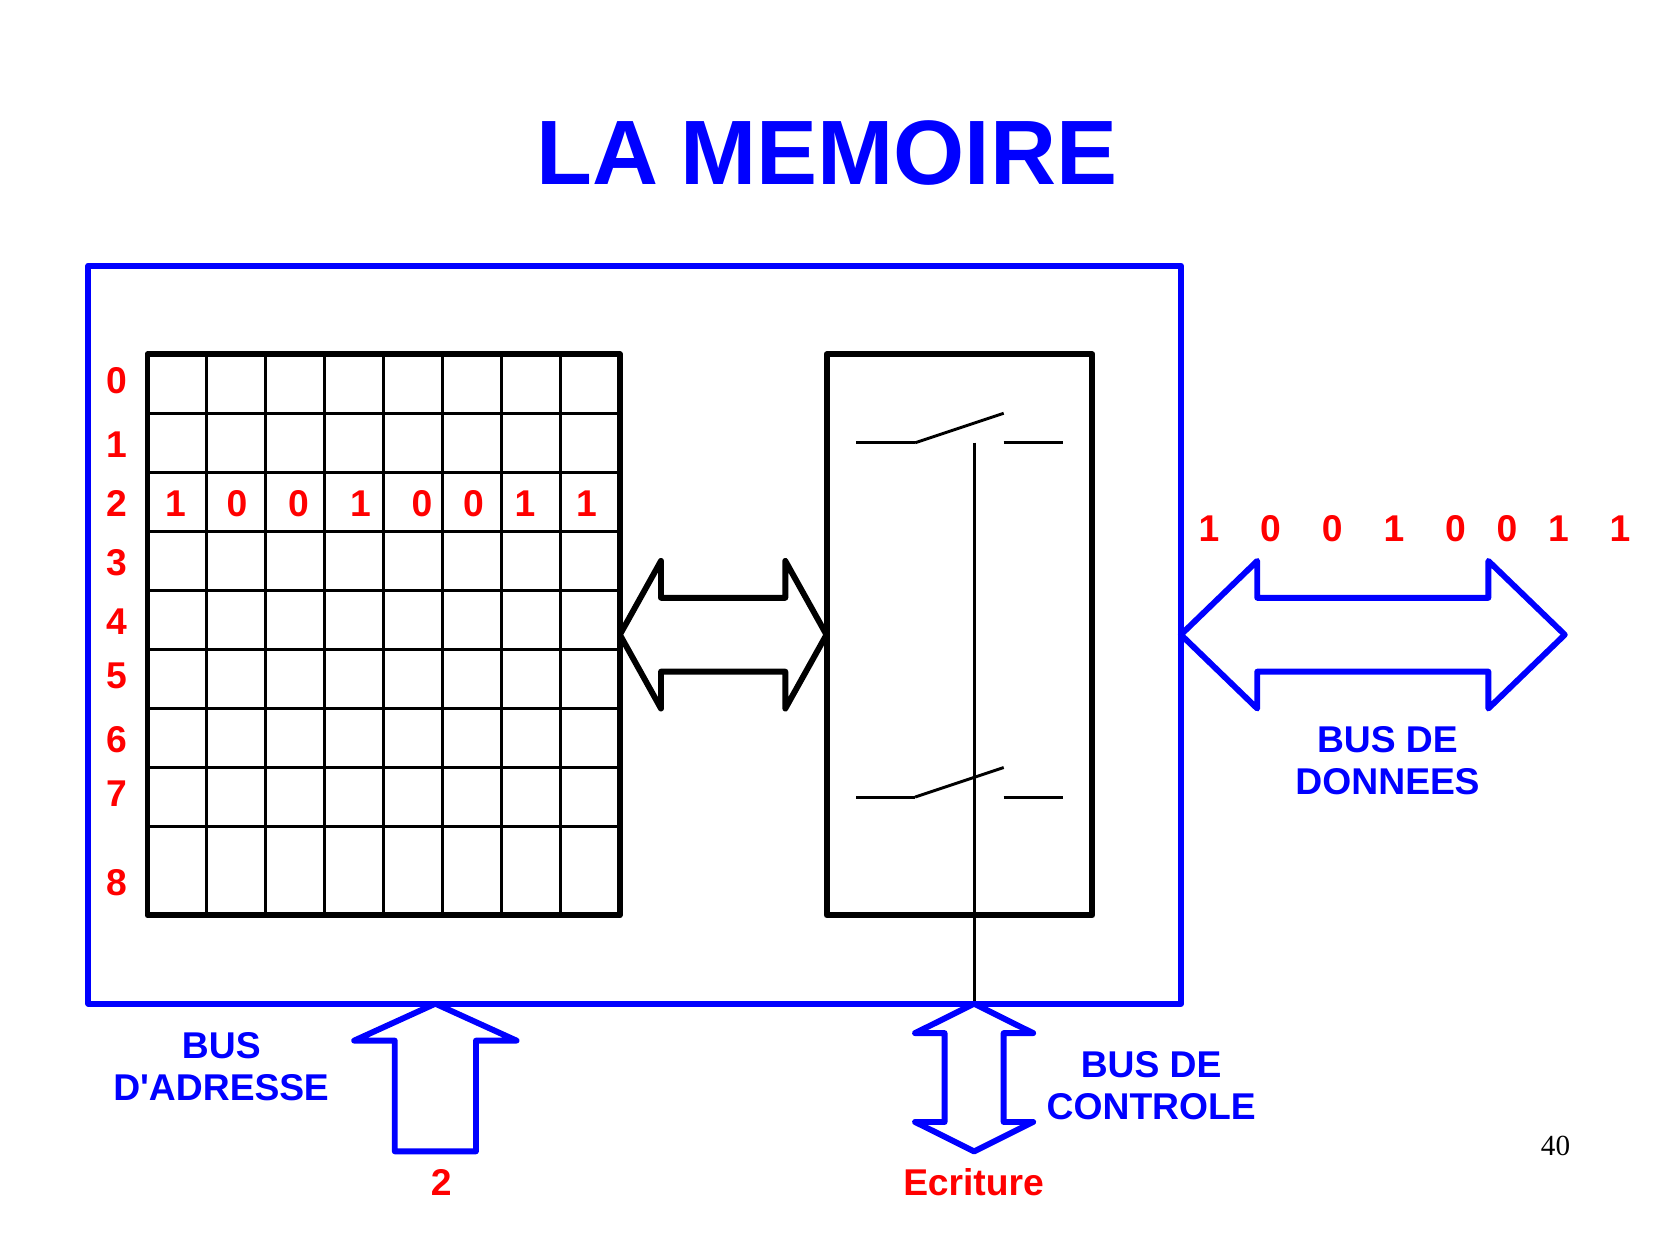

# LA MEMOIRE
0
1
2
1 0 0 1 0 0 1 1
1 0 0 1 0 0 1 1
3
4
5
6
BUS DE DONNEES
7
8
BUS D'ADRESSE
BUS DE CONTROLE
40
2
Ecriture